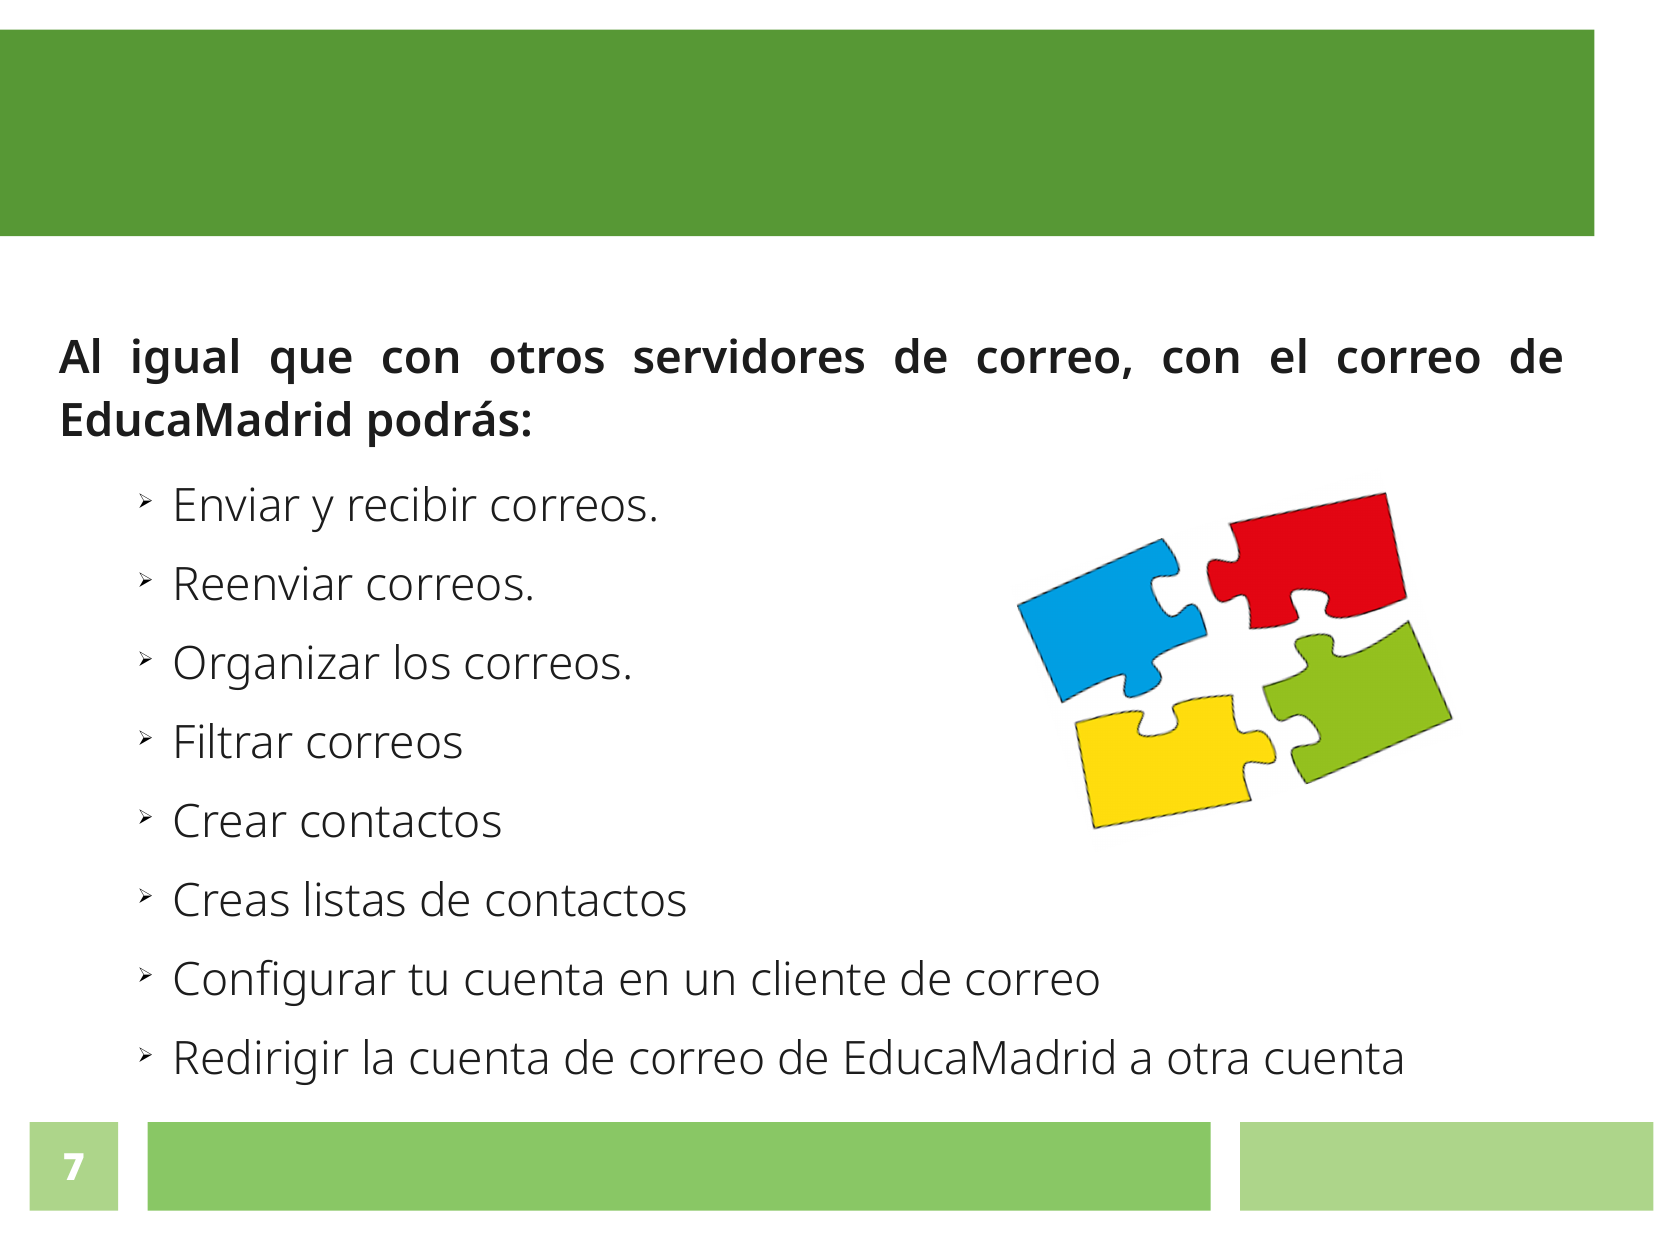

#
Al igual que con otros servidores de correo, con el correo de EducaMadrid podrás:
 Enviar y recibir correos.
 Reenviar correos.
 Organizar los correos.
 Filtrar correos
 Crear contactos
 Creas listas de contactos
 Configurar tu cuenta en un cliente de correo
 Redirigir la cuenta de correo de EducaMadrid a otra cuenta
7